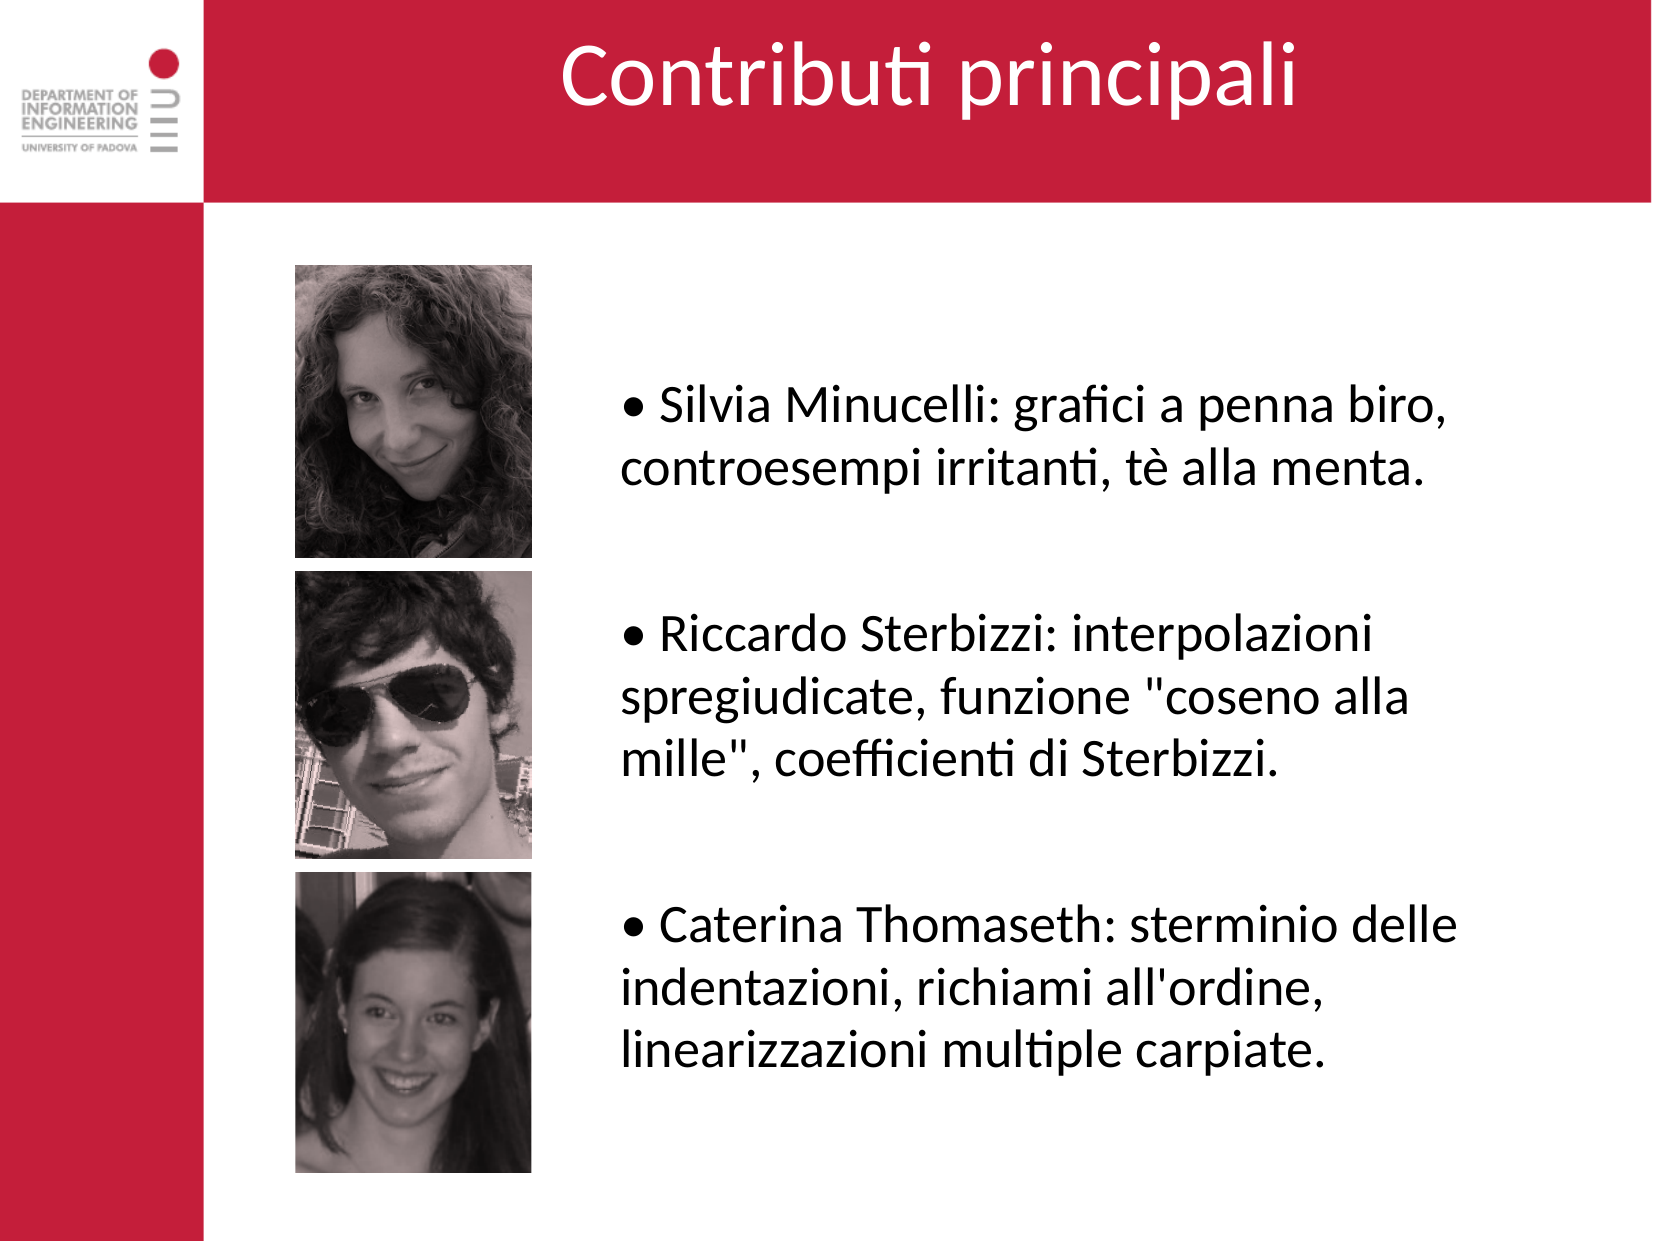

Contributi principali
• Silvia Minucelli: grafici a penna biro, controesempi irritanti, tè alla menta.
• Riccardo Sterbizzi: interpolazioni spregiudicate, funzione "coseno alla mille", coefficienti di Sterbizzi.
• Caterina Thomaseth: sterminio delle indentazioni, richiami all'ordine, linearizzazioni multiple carpiate.